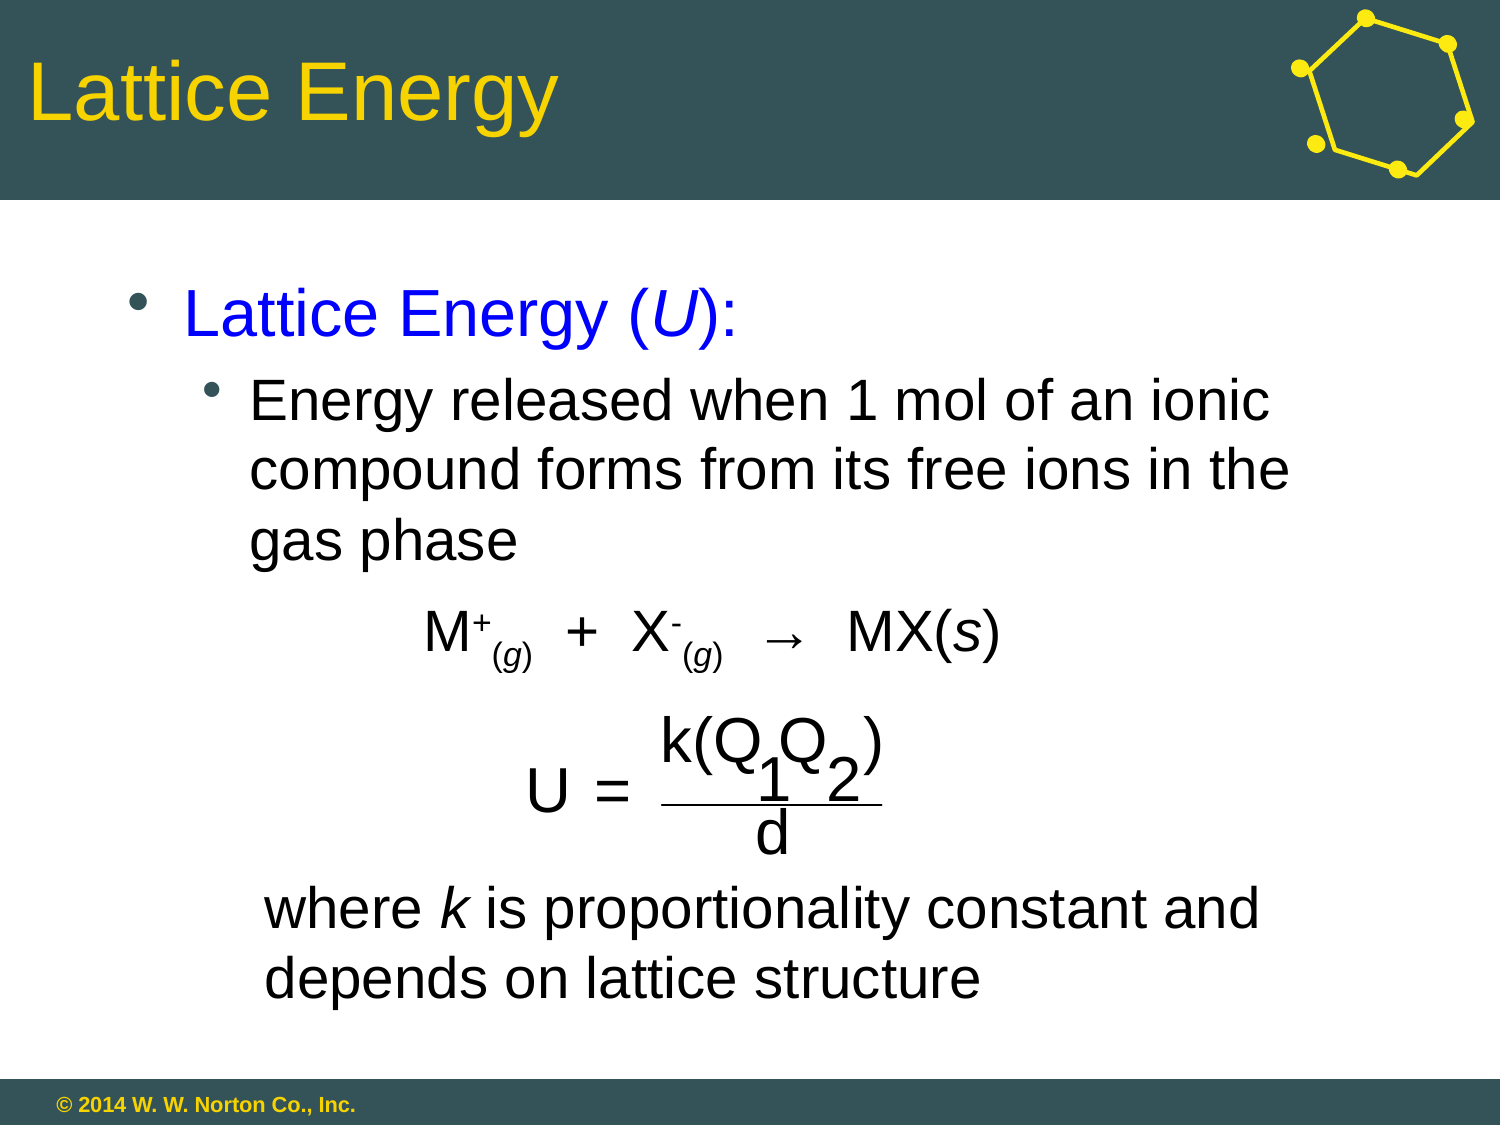

# Lattice Energy
Lattice Energy (U):
Energy released when 1 mol of an ionic compound forms from its free ions in the gas phase
 M+(g) + X-(g) → MX(s)
where k is proportionality constant and depends on lattice structure